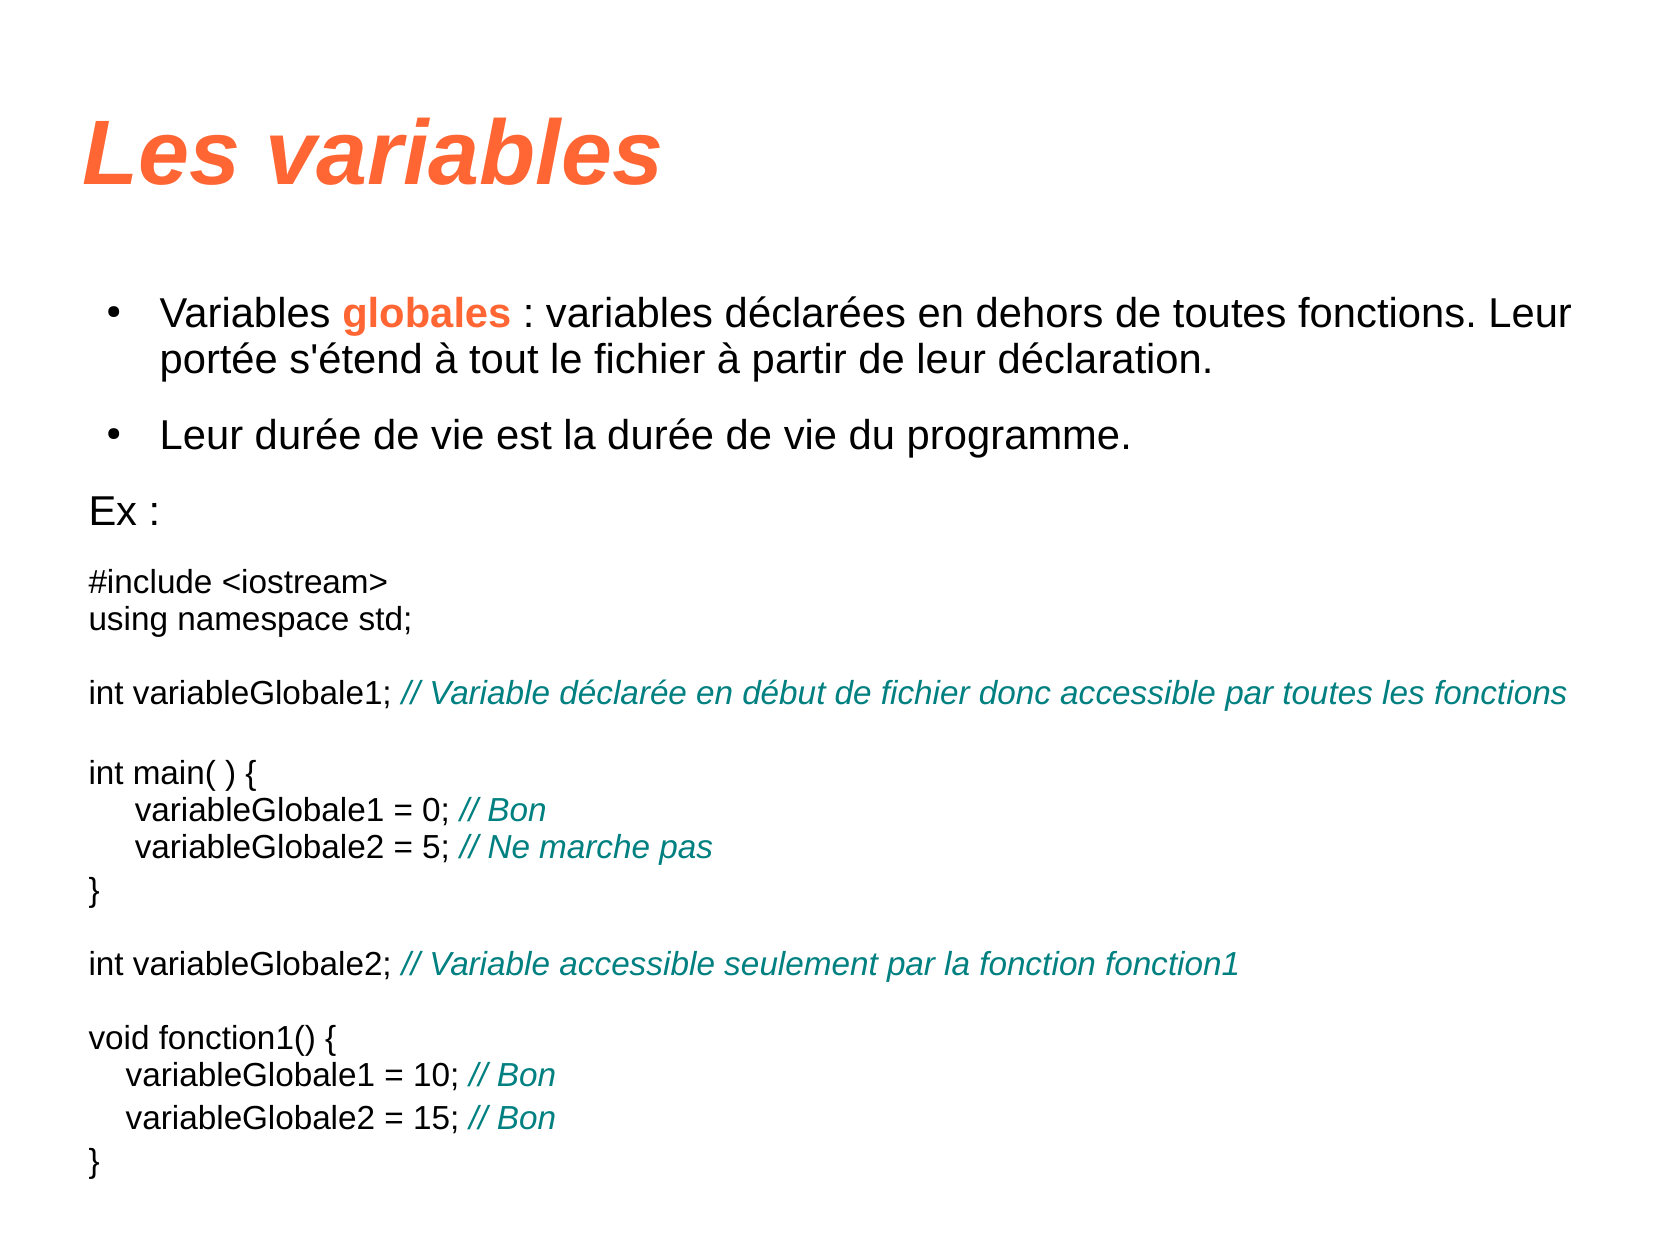

# Les variables
Variables globales : variables déclarées en dehors de toutes fonctions. Leur portée s'étend à tout le fichier à partir de leur déclaration.
Leur durée de vie est la durée de vie du programme.
Ex :
#include <iostream>
using namespace std;
int variableGlobale1; // Variable déclarée en début de fichier donc accessible par toutes les fonctions
int main( ) {
 variableGlobale1 = 0; // Bon
 variableGlobale2 = 5; // Ne marche pas
}
int variableGlobale2; // Variable accessible seulement par la fonction fonction1
void fonction1() {
 variableGlobale1 = 10; // Bon
 variableGlobale2 = 15; // Bon
}